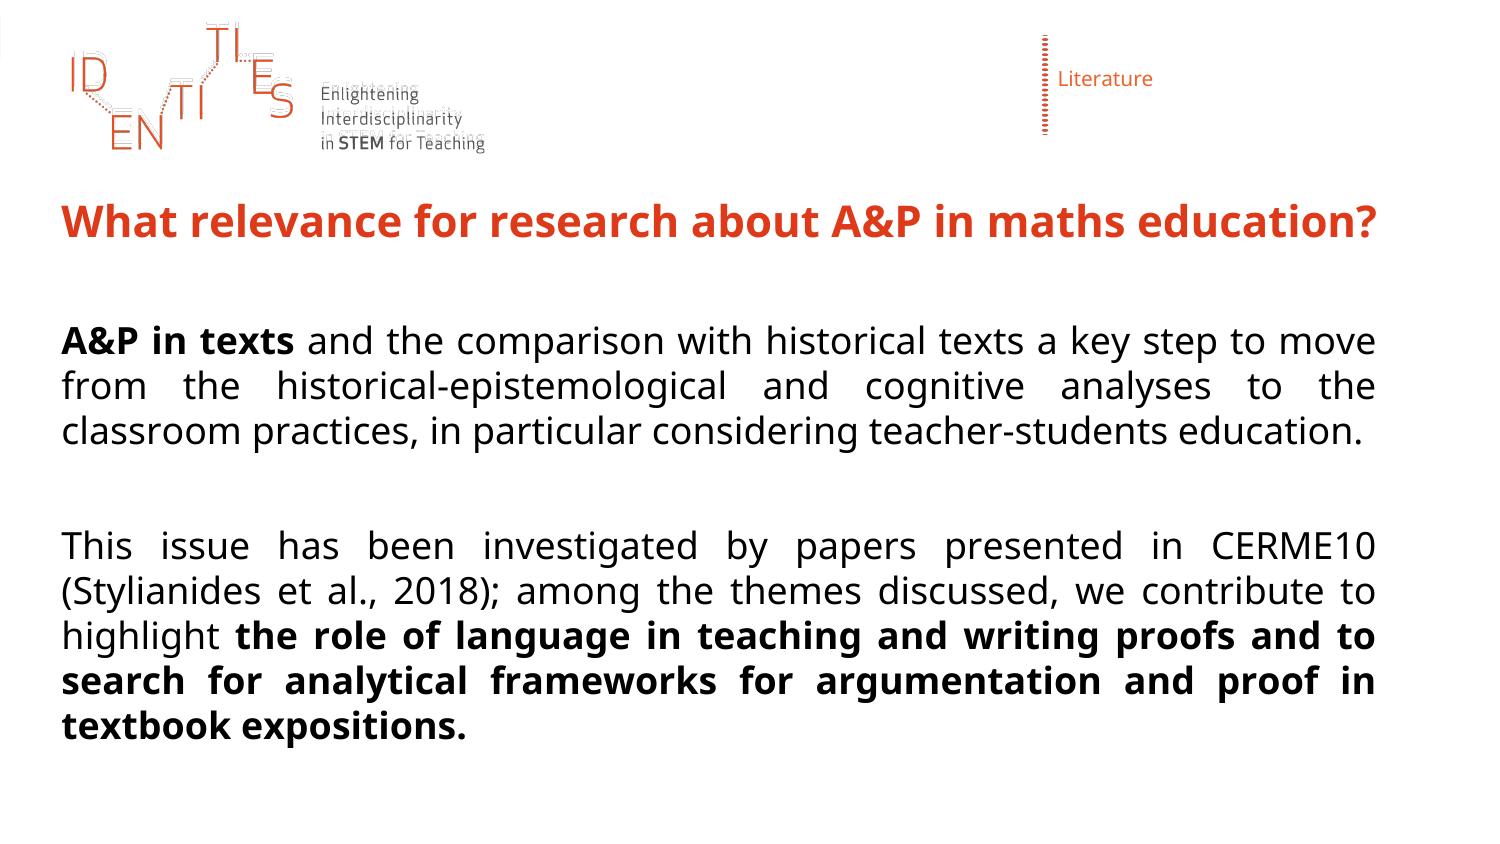

Literature
What relevance for research about A&P in maths education?
A&P in texts and the comparison with historical texts a key step to move from the historical-epistemological and cognitive analyses to the classroom practices, in particular considering teacher-students education.
This issue has been investigated by papers presented in CERME10 (Stylianides et al., 2018); among the themes discussed, we contribute to highlight the role of language in teaching and writing proofs and to search for analytical frameworks for argumentation and proof in textbook expositions.